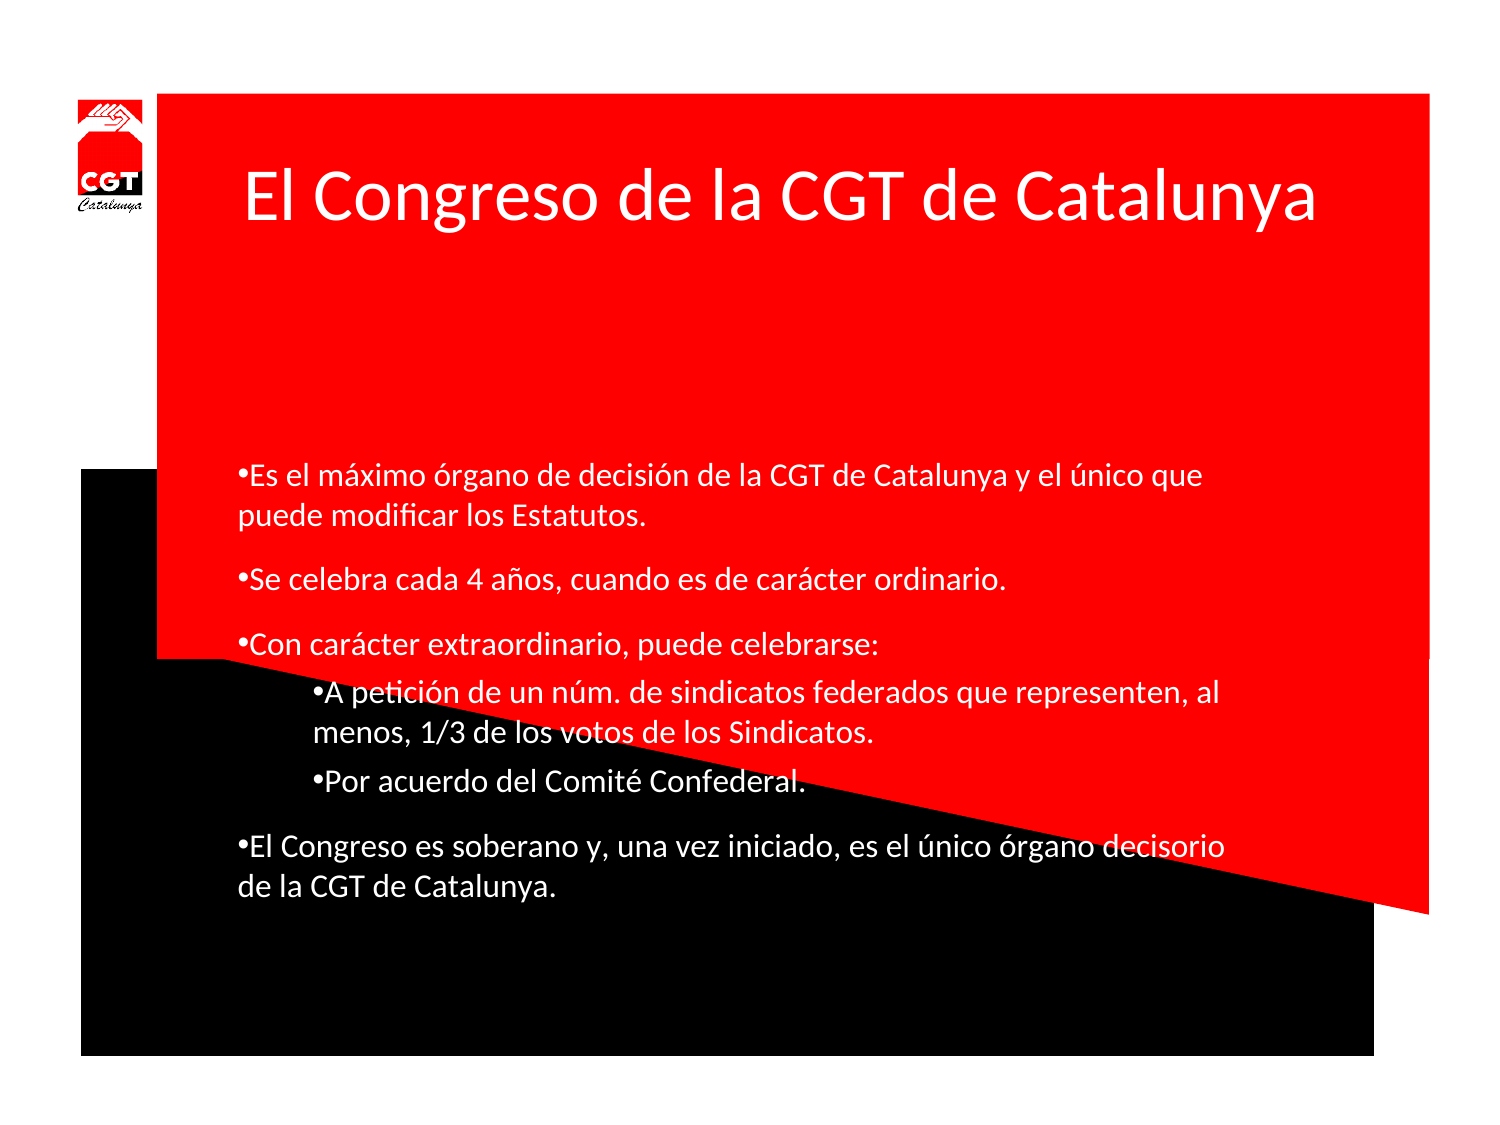

# El Congreso de la CGT de Catalunya
Es el máximo órgano de decisión de la CGT de Catalunya y el único que puede modificar los Estatutos.
Se celebra cada 4 años, cuando es de carácter ordinario.
Con carácter extraordinario, puede celebrarse:
A petición de un núm. de sindicatos federados que representen, al menos, 1/3 de los votos de los Sindicatos.
Por acuerdo del Comité Confederal.
El Congreso es soberano y, una vez iniciado, es el único órgano decisorio de la CGT de Catalunya.